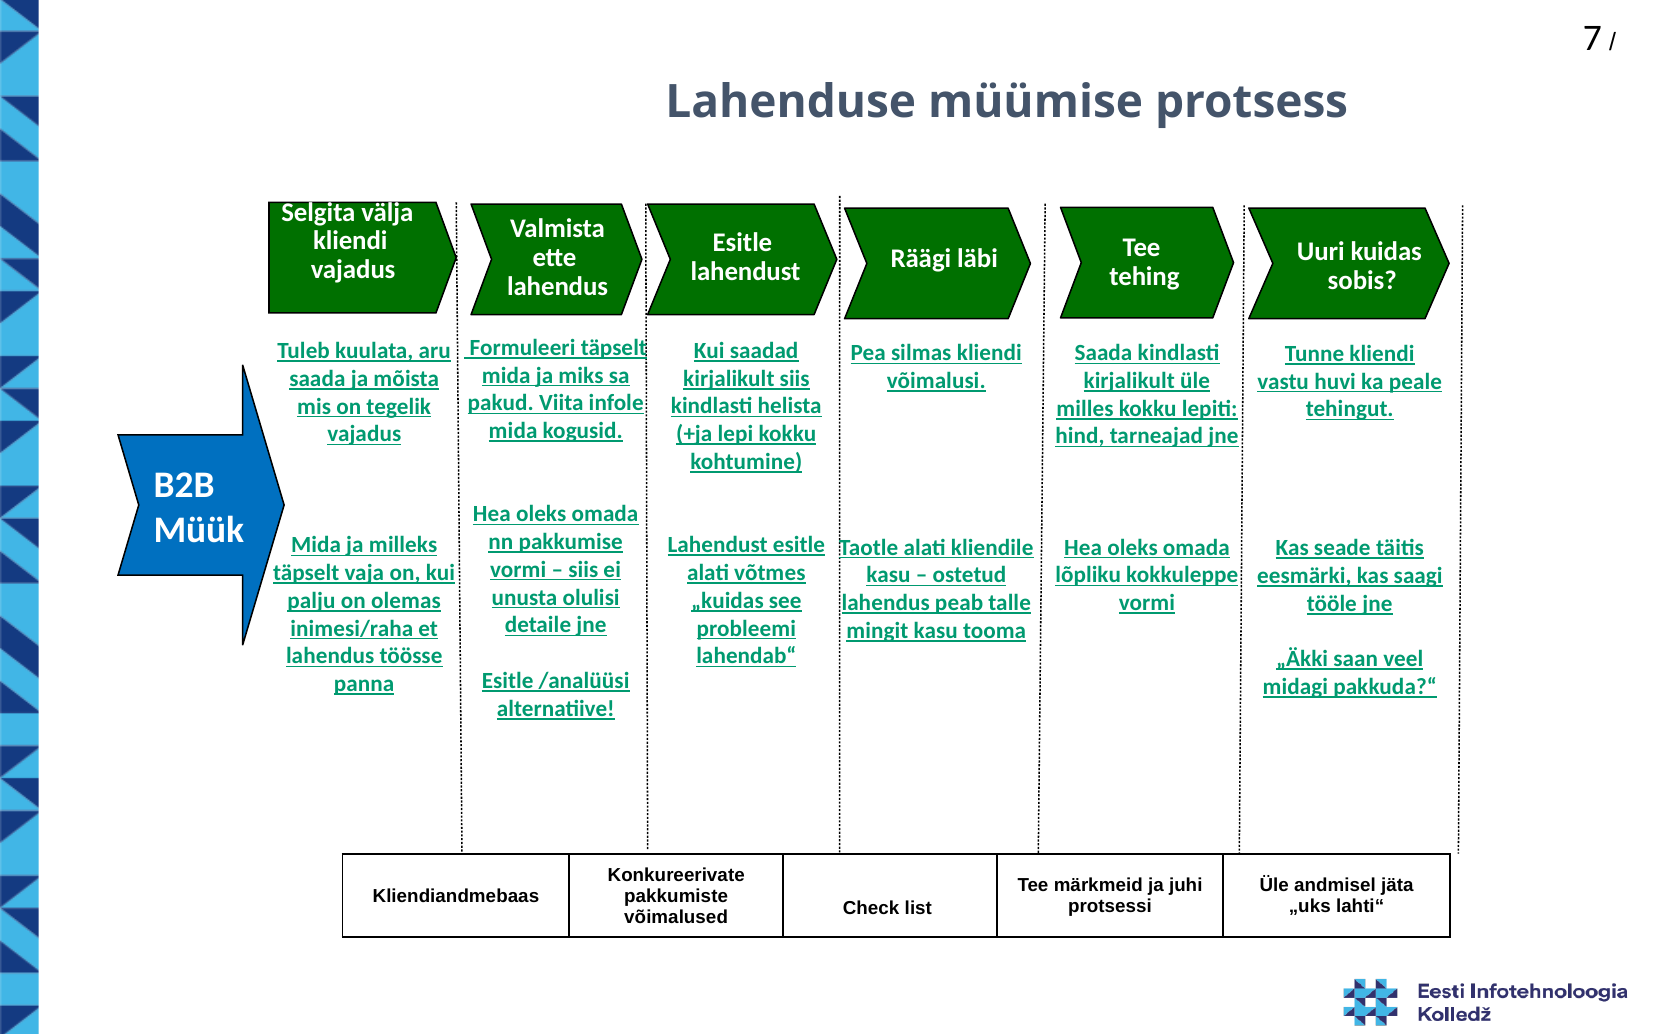

Lahenduse müümise protsess
Selgita välja
kliendi
vajadus
Valmista
ette
lahendus
Esitle
lahendust
Tee
tehing
Uuri kuidas
sobis?
 Räägi läbi
 Formuleeri täpselt mida ja miks sa pakud. Viita infole mida kogusid.
Hea oleks omada nn pakkumise vormi – siis ei unusta olulisi detaile jne
Esitle /analüüsi alternatiive!
Kui saadad kirjalikult siis kindlasti helista (+ja lepi kokku kohtumine)
Lahendust esitle alati võtmes „kuidas see probleemi lahendab“
Tuleb kuulata, aru saada ja mõista mis on tegelik vajadus
Mida ja milleks täpselt vaja on, kui palju on olemas inimesi/raha et lahendus töösse panna
Pea silmas kliendi võimalusi.
Taotle alati kliendile kasu – ostetud lahendus peab talle mingit kasu tooma
Saada kindlasti kirjalikult üle milles kokku lepiti: hind, tarneajad jne
Hea oleks omada lõpliku kokkuleppe vormi
Tunne kliendi vastu huvi ka peale tehingut.
Kas seade täitis eesmärki, kas saagi tööle jne
„Äkki saan veel midagi pakkuda?“
B2B
Müük
| | Kliendiandmebaas | Konkureerivate pakkumiste võimalused | Check list | Tee märkmeid ja juhi protsessi | Üle andmisel jäta „uks lahti“ |
| --- | --- | --- | --- | --- | --- |